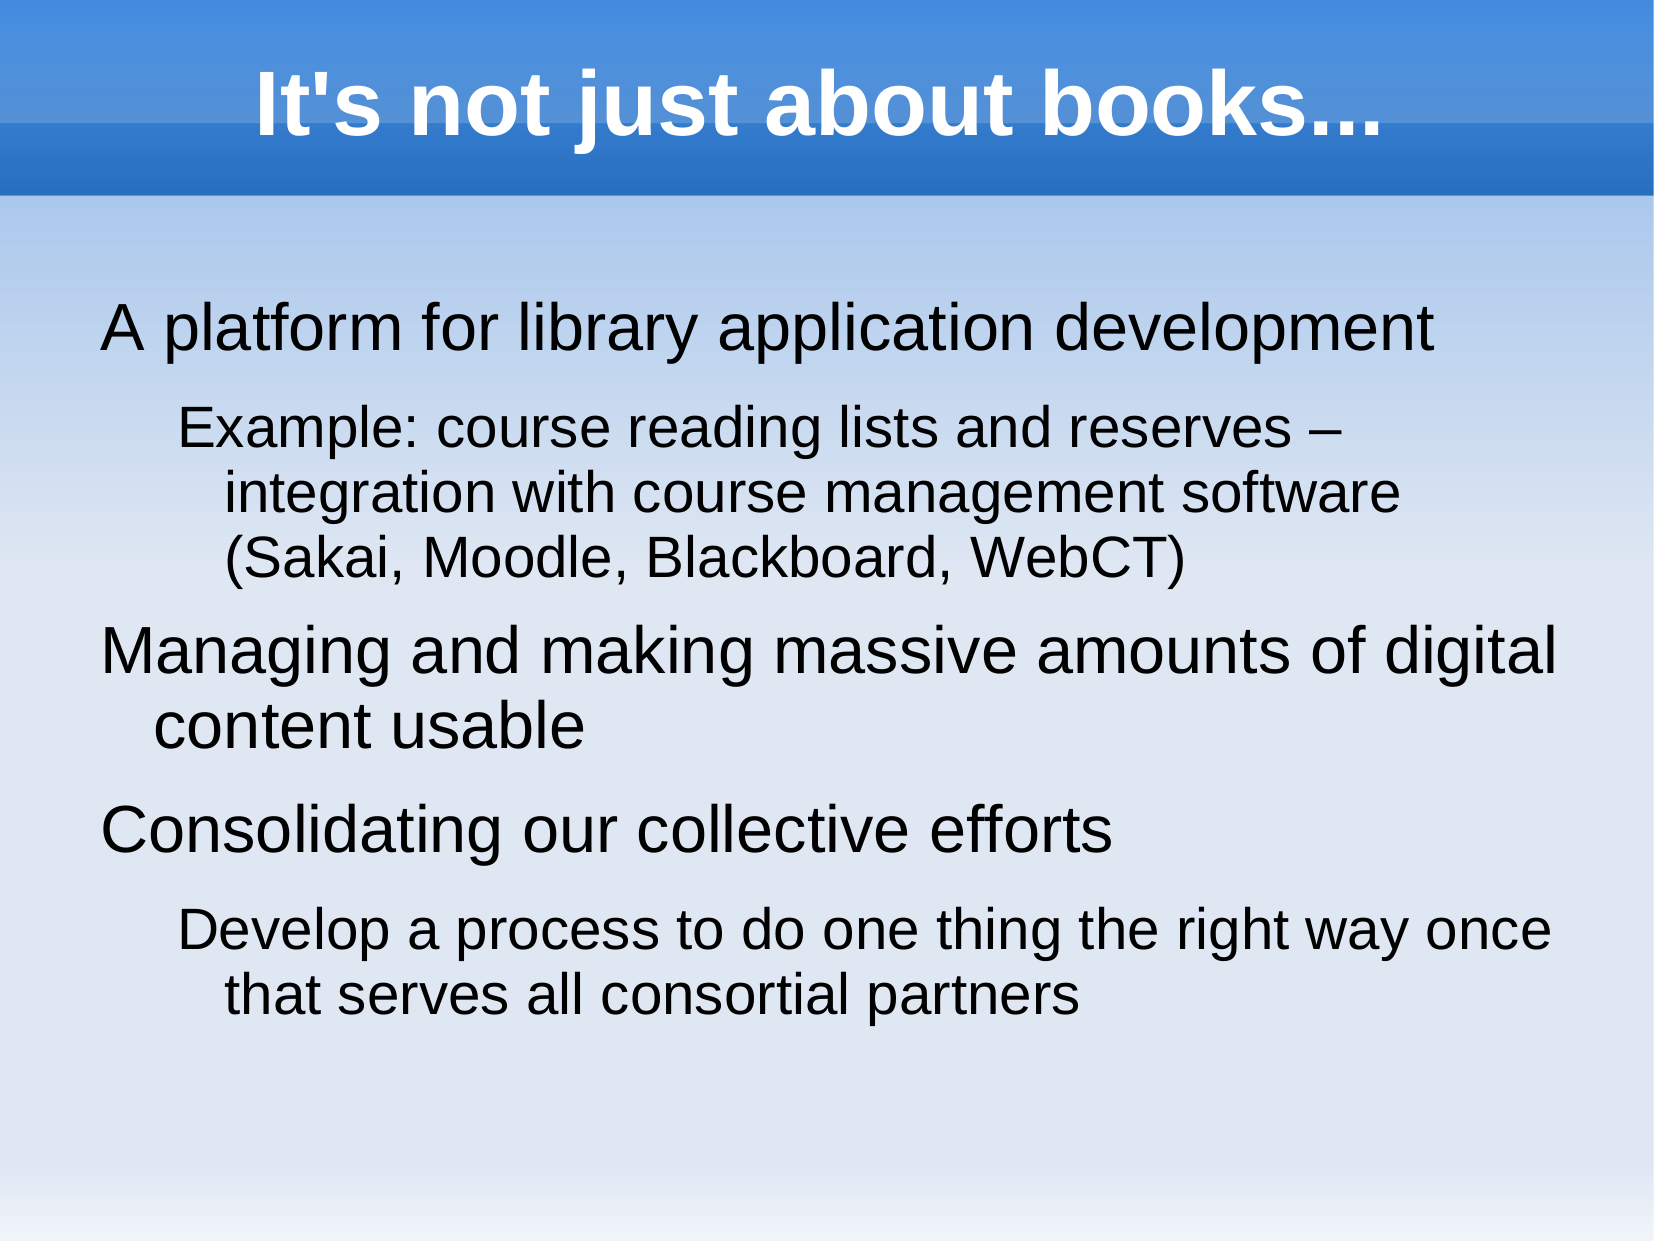

# It's not just about books...
A platform for library application development
Example: course reading lists and reserves – integration with course management software (Sakai, Moodle, Blackboard, WebCT)
Managing and making massive amounts of digital content usable
Consolidating our collective efforts
Develop a process to do one thing the right way once that serves all consortial partners